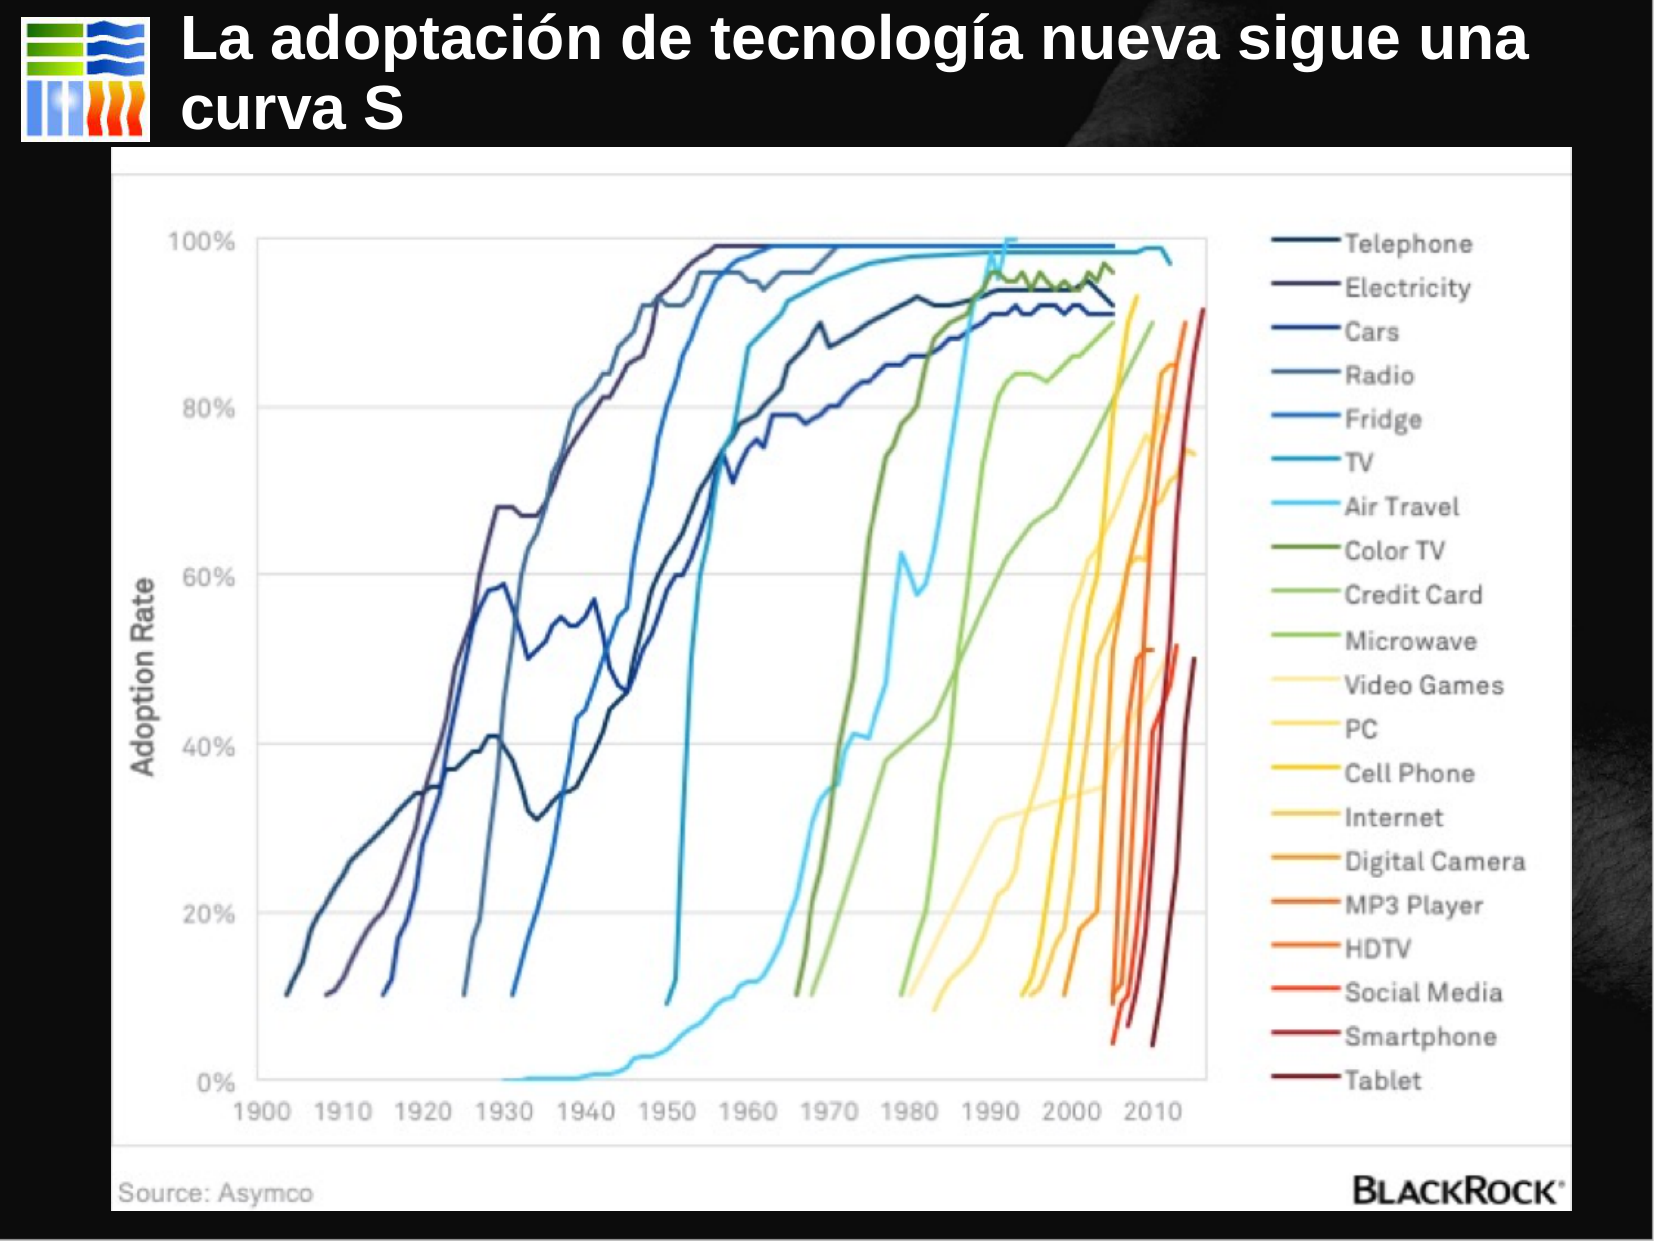

La adoptación de tecnología nueva sigue una curva S